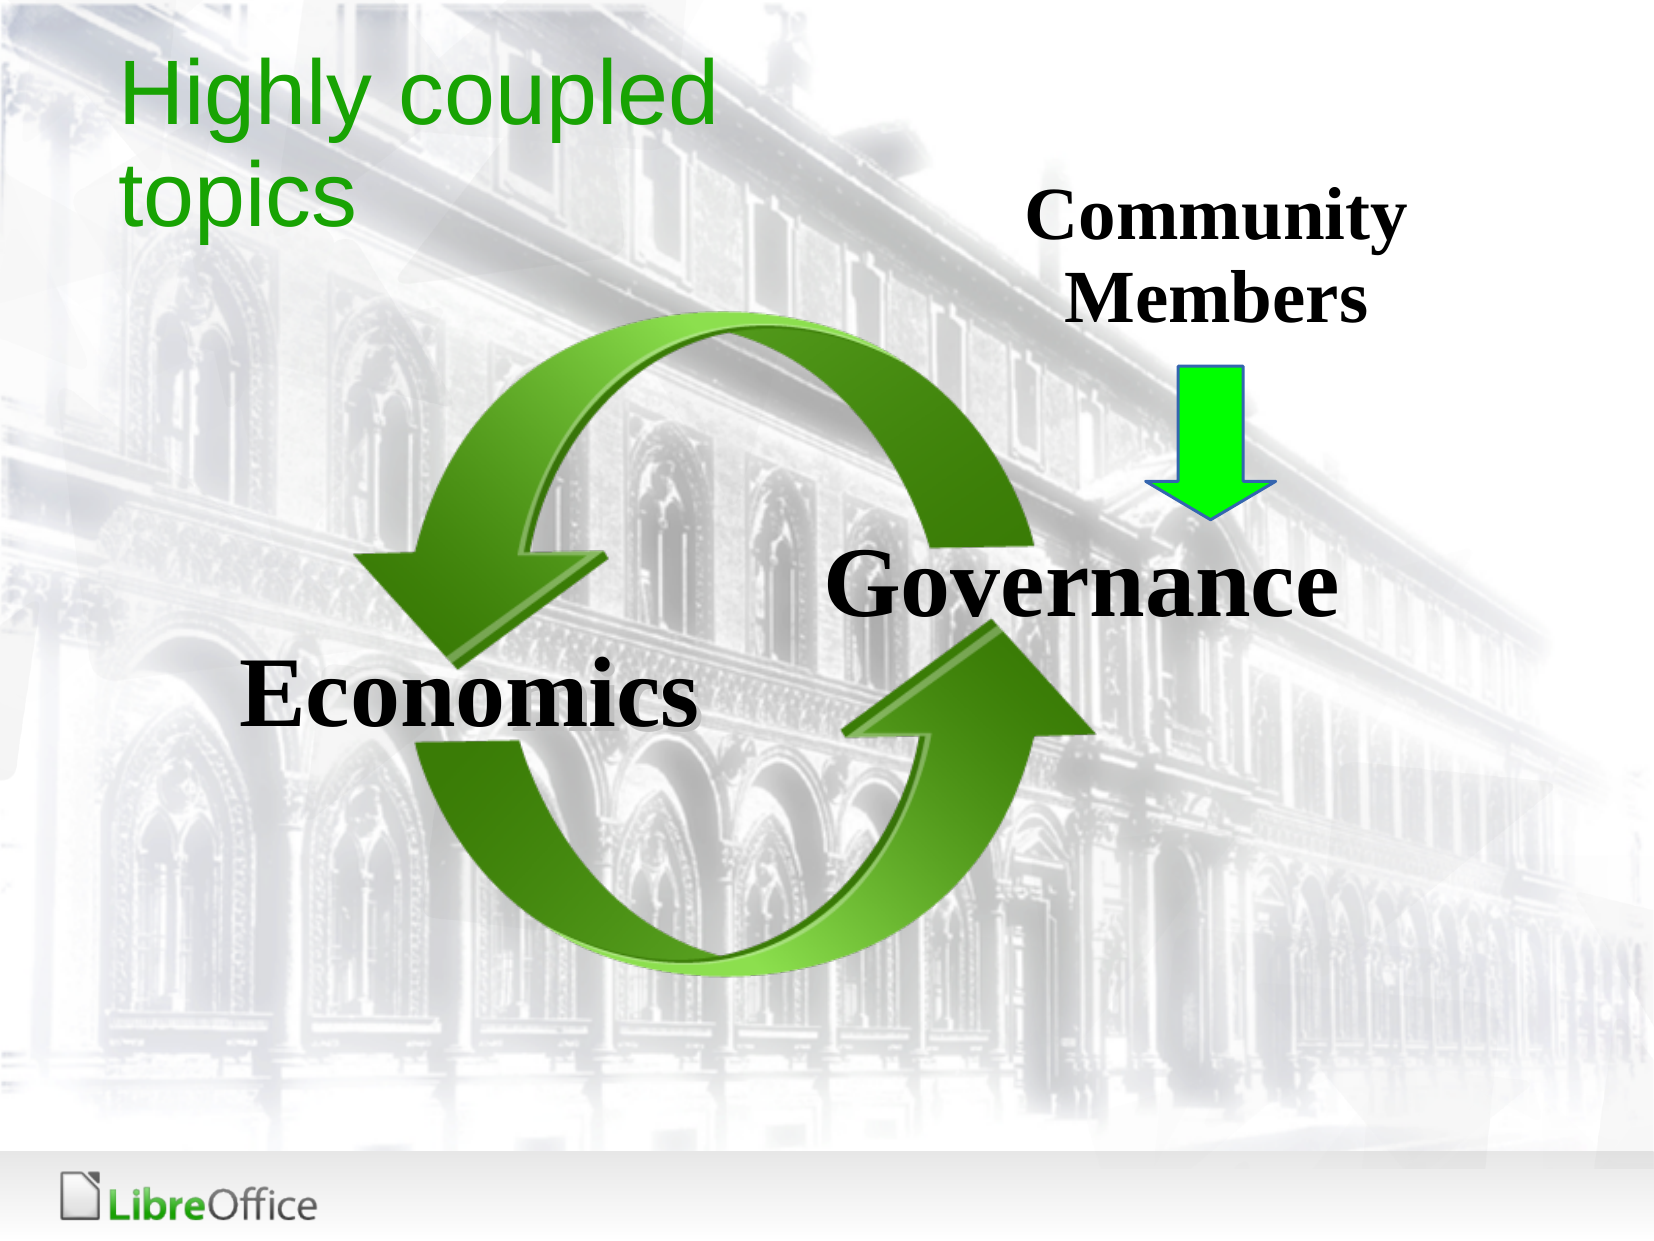

Highly coupled topics
Community
Members
Governance
Economics